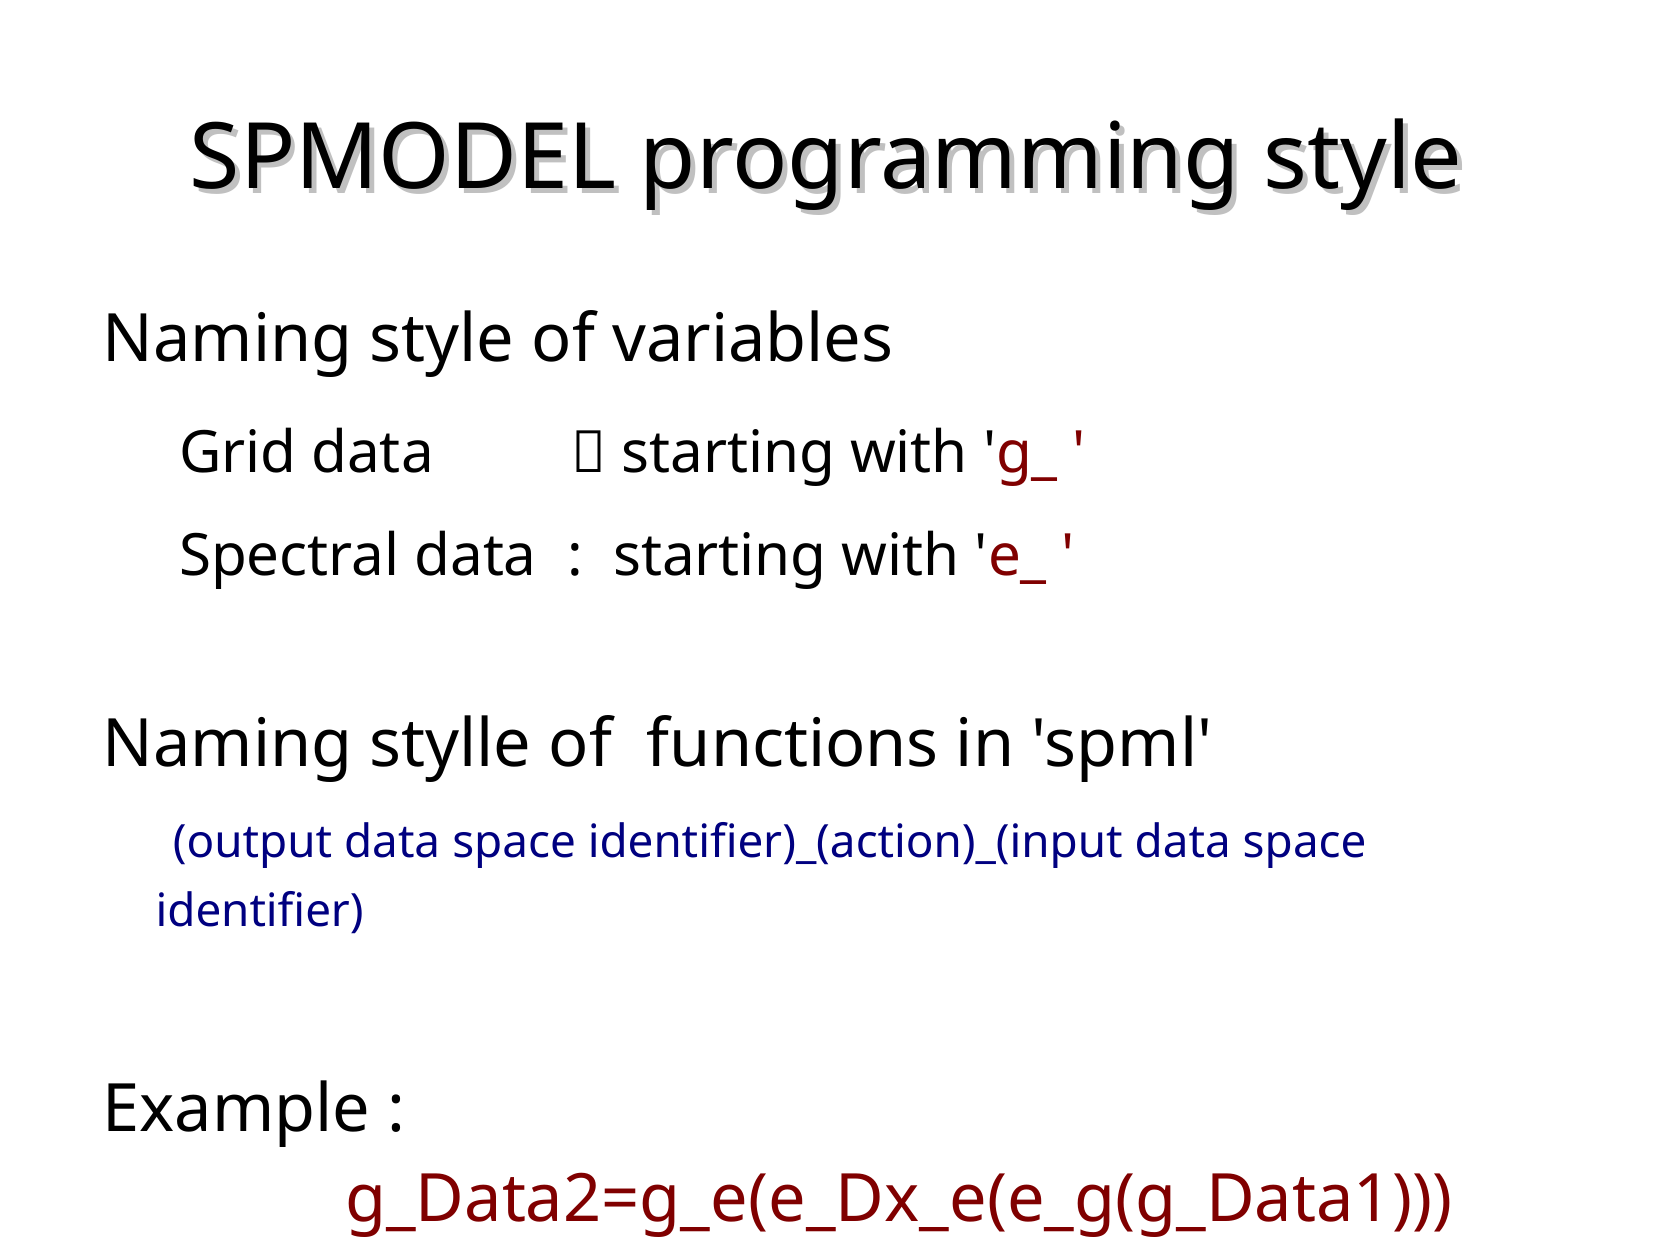

# SPMODEL programming style
Naming style of variables
Grid data ： starting with 'g_ '
Spectral data : starting with 'e_ '
Naming stylle of functions in 'spml'
 (output data space identifier)_(action)_(input data space identifier)
Example :
 g_Data2=g_e(e_Dx_e(e_g(g_Data1)))
similar to the contraction convention of the tensor calculus